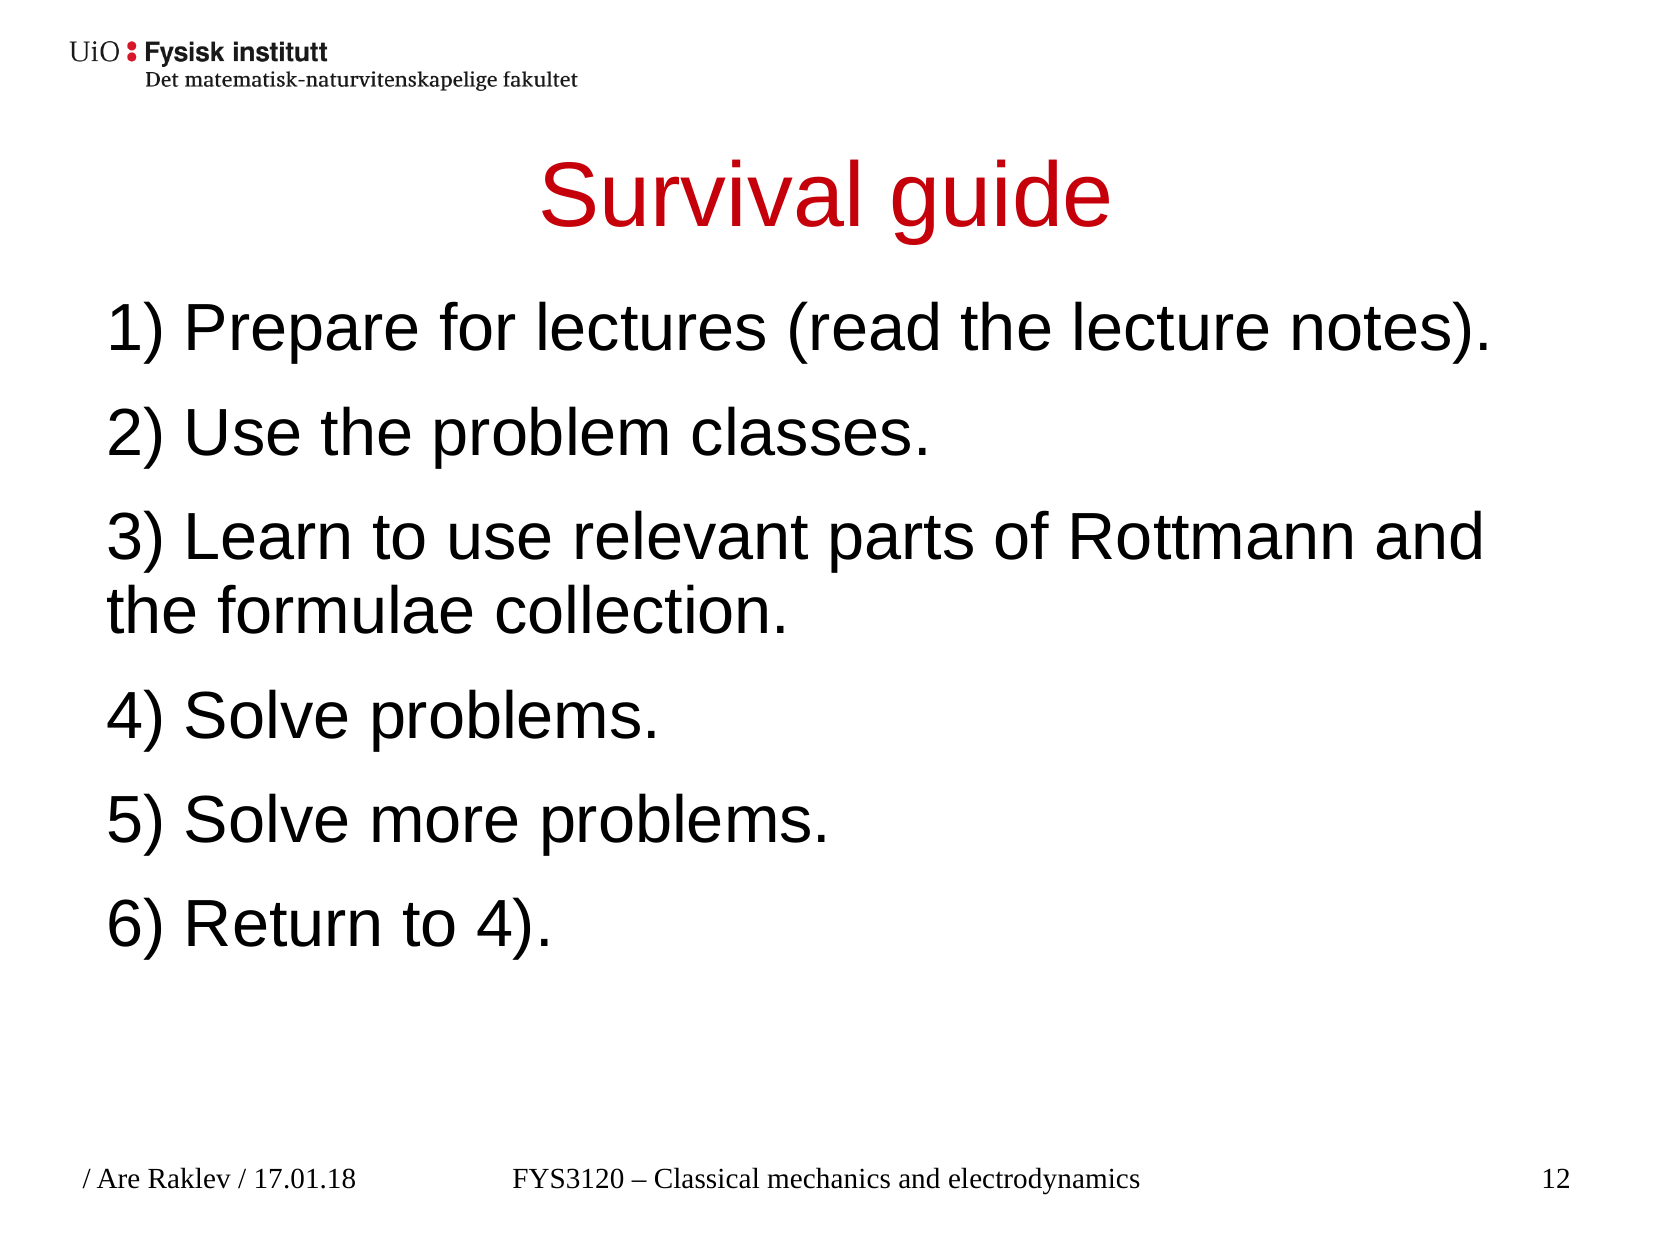

# Survival guide
Prepare for lectures (read the lecture notes).
Use the problem classes.
Learn to use relevant parts of Rottmann and the formulae collection.
Solve problems.
Solve more problems.
Return to 4).
/ Are Raklev / 17.01.18
FYS3120 – Classical mechanics and electrodynamics
12